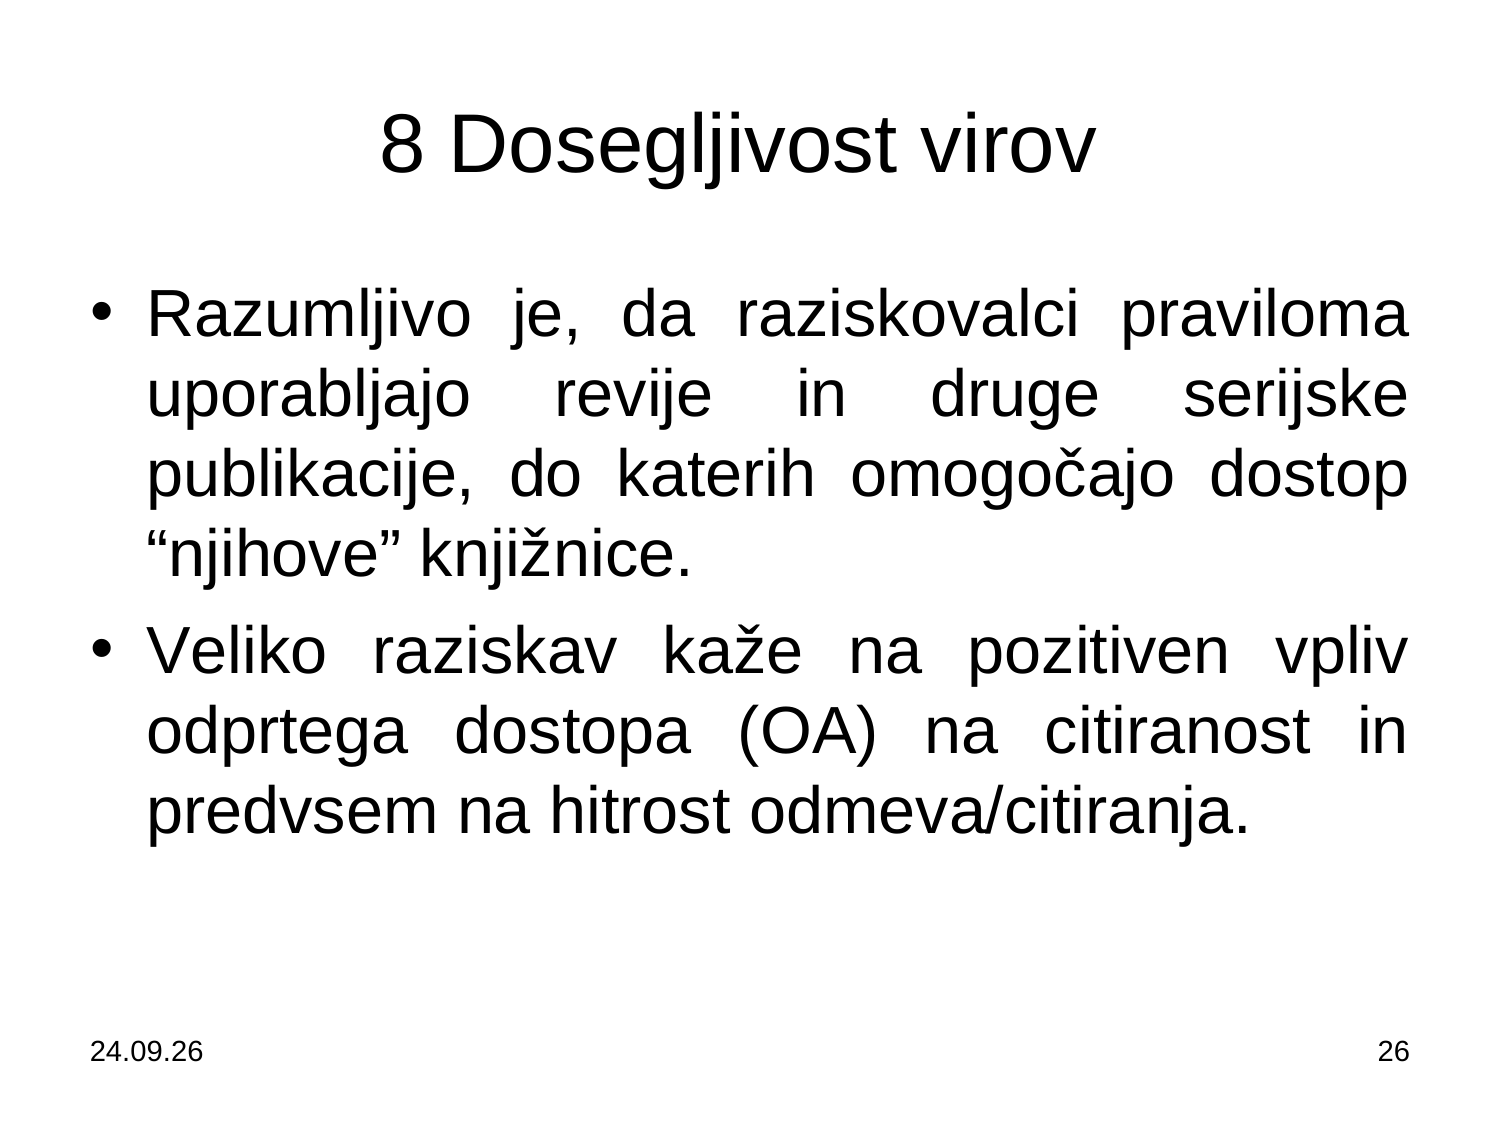

# 8 Dosegljivost virov
Razumljivo je, da raziskovalci praviloma uporabljajo revije in druge serijske publikacije, do katerih omogočajo dostop “njihove” knjižnice.
Veliko raziskav kaže na pozitiven vpliv odprtega dostopa (OA) na citiranost in predvsem na hitrost odmeva/citiranja.